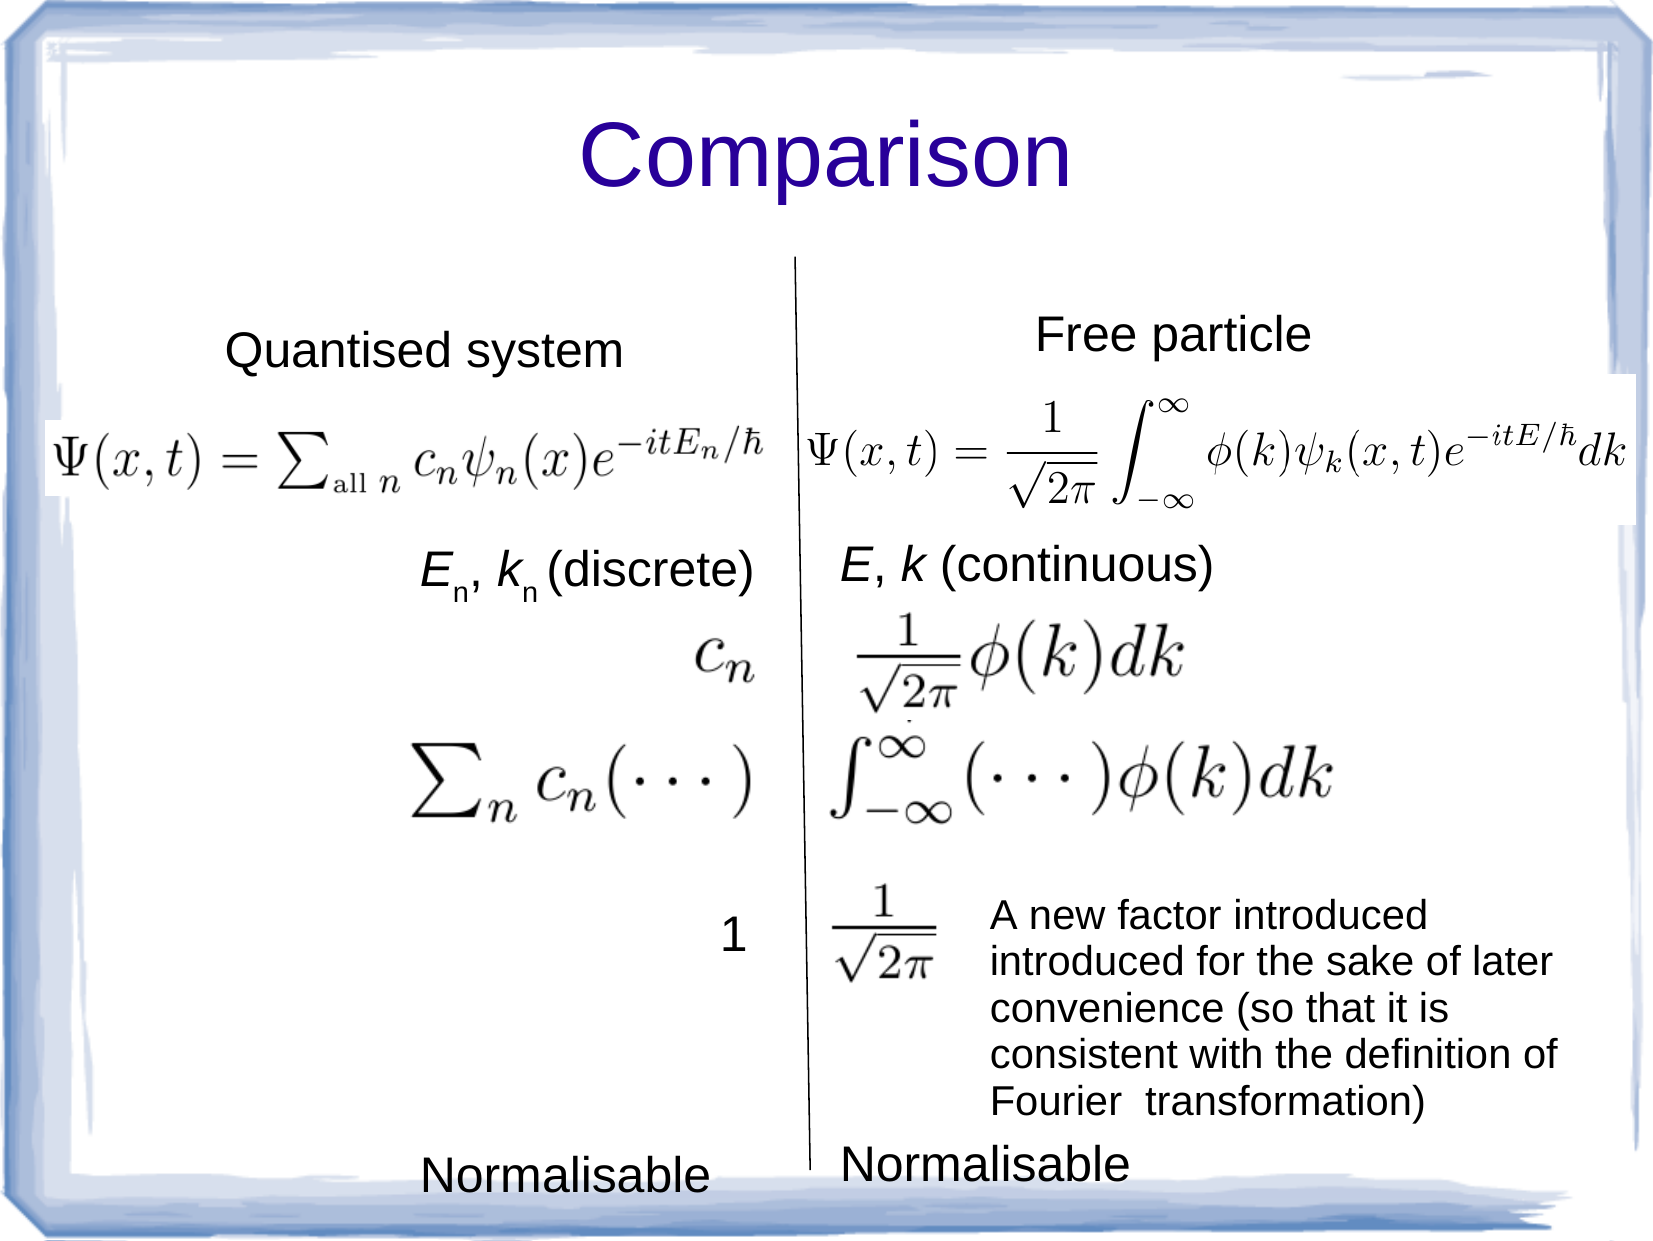

# Comparison
Free particle
Quantised system
En, kn (discrete)
E, k (continuous)
A new factor introduced introduced for the sake of later convenience (so that it is consistent with the definition of Fourier transformation)
1
Normalisable
Normalisable